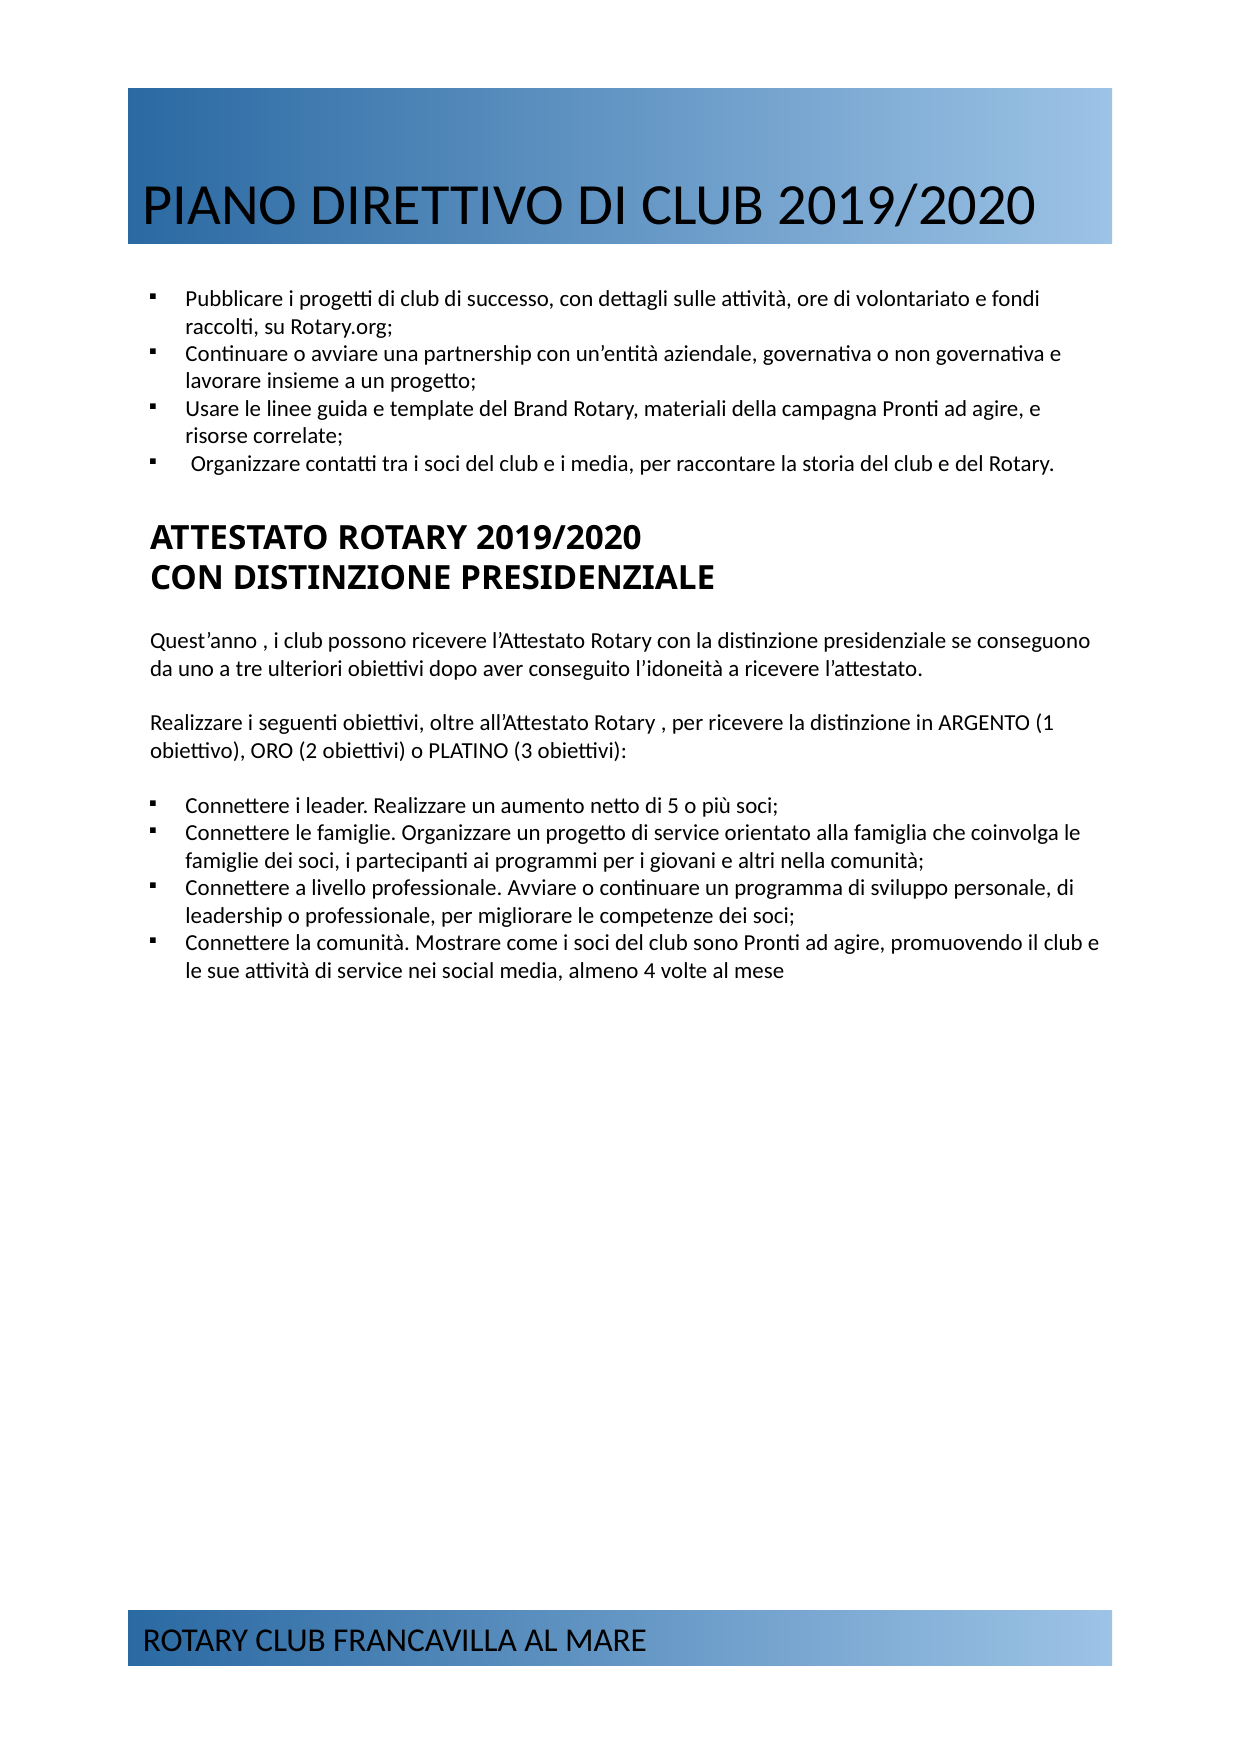

PIANO DIRETTIVO DI CLUB 2019/2020
Pubblicare i progetti di club di successo, con dettagli sulle attività, ore di volontariato e fondi raccolti, su Rotary.org;
Continuare o avviare una partnership con un’entità aziendale, governativa o non governativa e lavorare insieme a un progetto;
Usare le linee guida e template del Brand Rotary, materiali della campagna Pronti ad agire, e risorse correlate;
 Organizzare contatti tra i soci del club e i media, per raccontare la storia del club e del Rotary.
ATTESTATO ROTARY 2019/2020
CON DISTINZIONE PRESIDENZIALE
Quest’anno , i club possono ricevere l’Attestato Rotary con la distinzione presidenziale se conseguono da uno a tre ulteriori obiettivi dopo aver conseguito l’idoneità a ricevere l’attestato.
Realizzare i seguenti obiettivi, oltre all’Attestato Rotary , per ricevere la distinzione in ARGENTO (1 obiettivo), ORO (2 obiettivi) o PLATINO (3 obiettivi):
Connettere i leader. Realizzare un aumento netto di 5 o più soci;
Connettere le famiglie. Organizzare un progetto di service orientato alla famiglia che coinvolga le famiglie dei soci, i partecipanti ai programmi per i giovani e altri nella comunità;
Connettere a livello professionale. Avviare o continuare un programma di sviluppo personale, di leadership o professionale, per migliorare le competenze dei soci;
Connettere la comunità. Mostrare come i soci del club sono Pronti ad agire, promuovendo il club e le sue attività di service nei social media, almeno 4 volte al mese
ROTARY CLUB FRANCAVILLA AL MARE